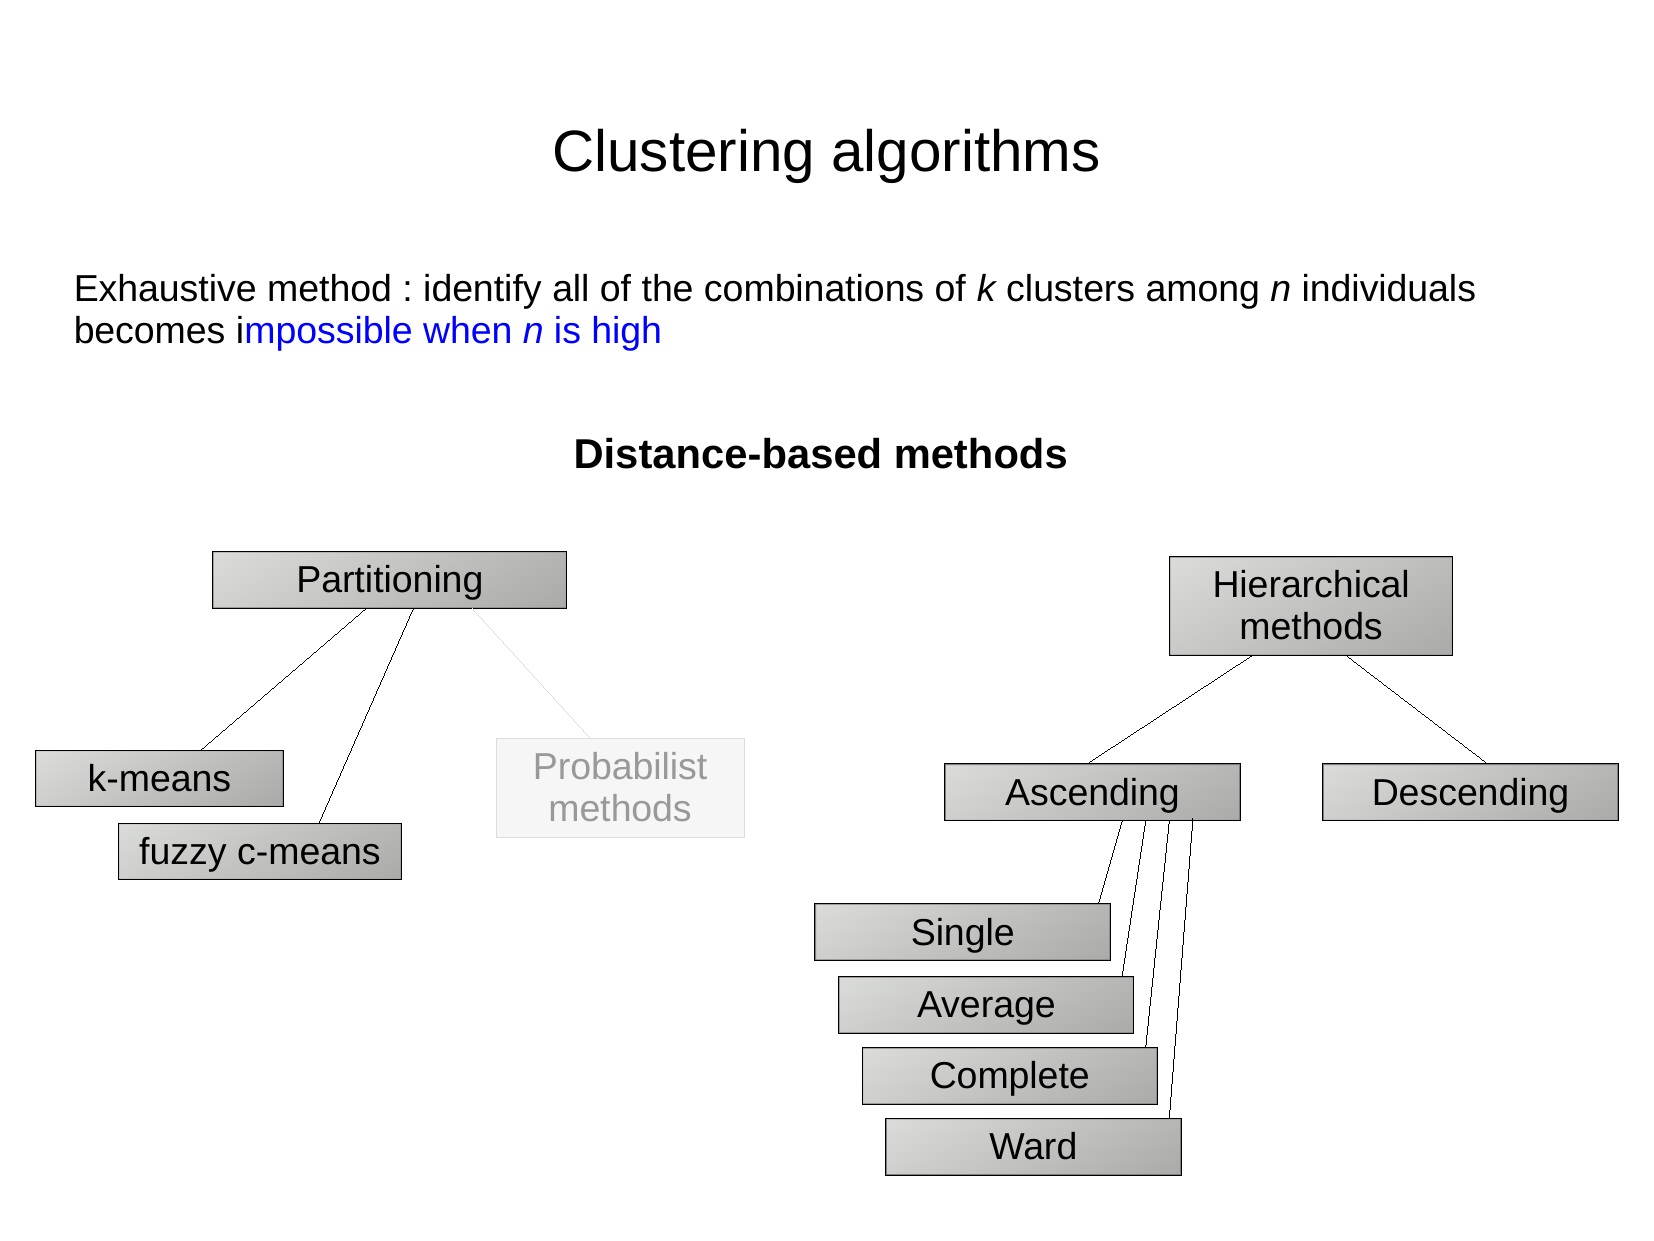

Clustering algorithms
Exhaustive method : identify all of the combinations of k clusters among n individuals becomes impossible when n is high
#
Distance-based methods
Partitioning
Hierarchical methods
Probabilist methods
k-means
Ascending
Descending
fuzzy c-means
Single
Average
Complete
Ward